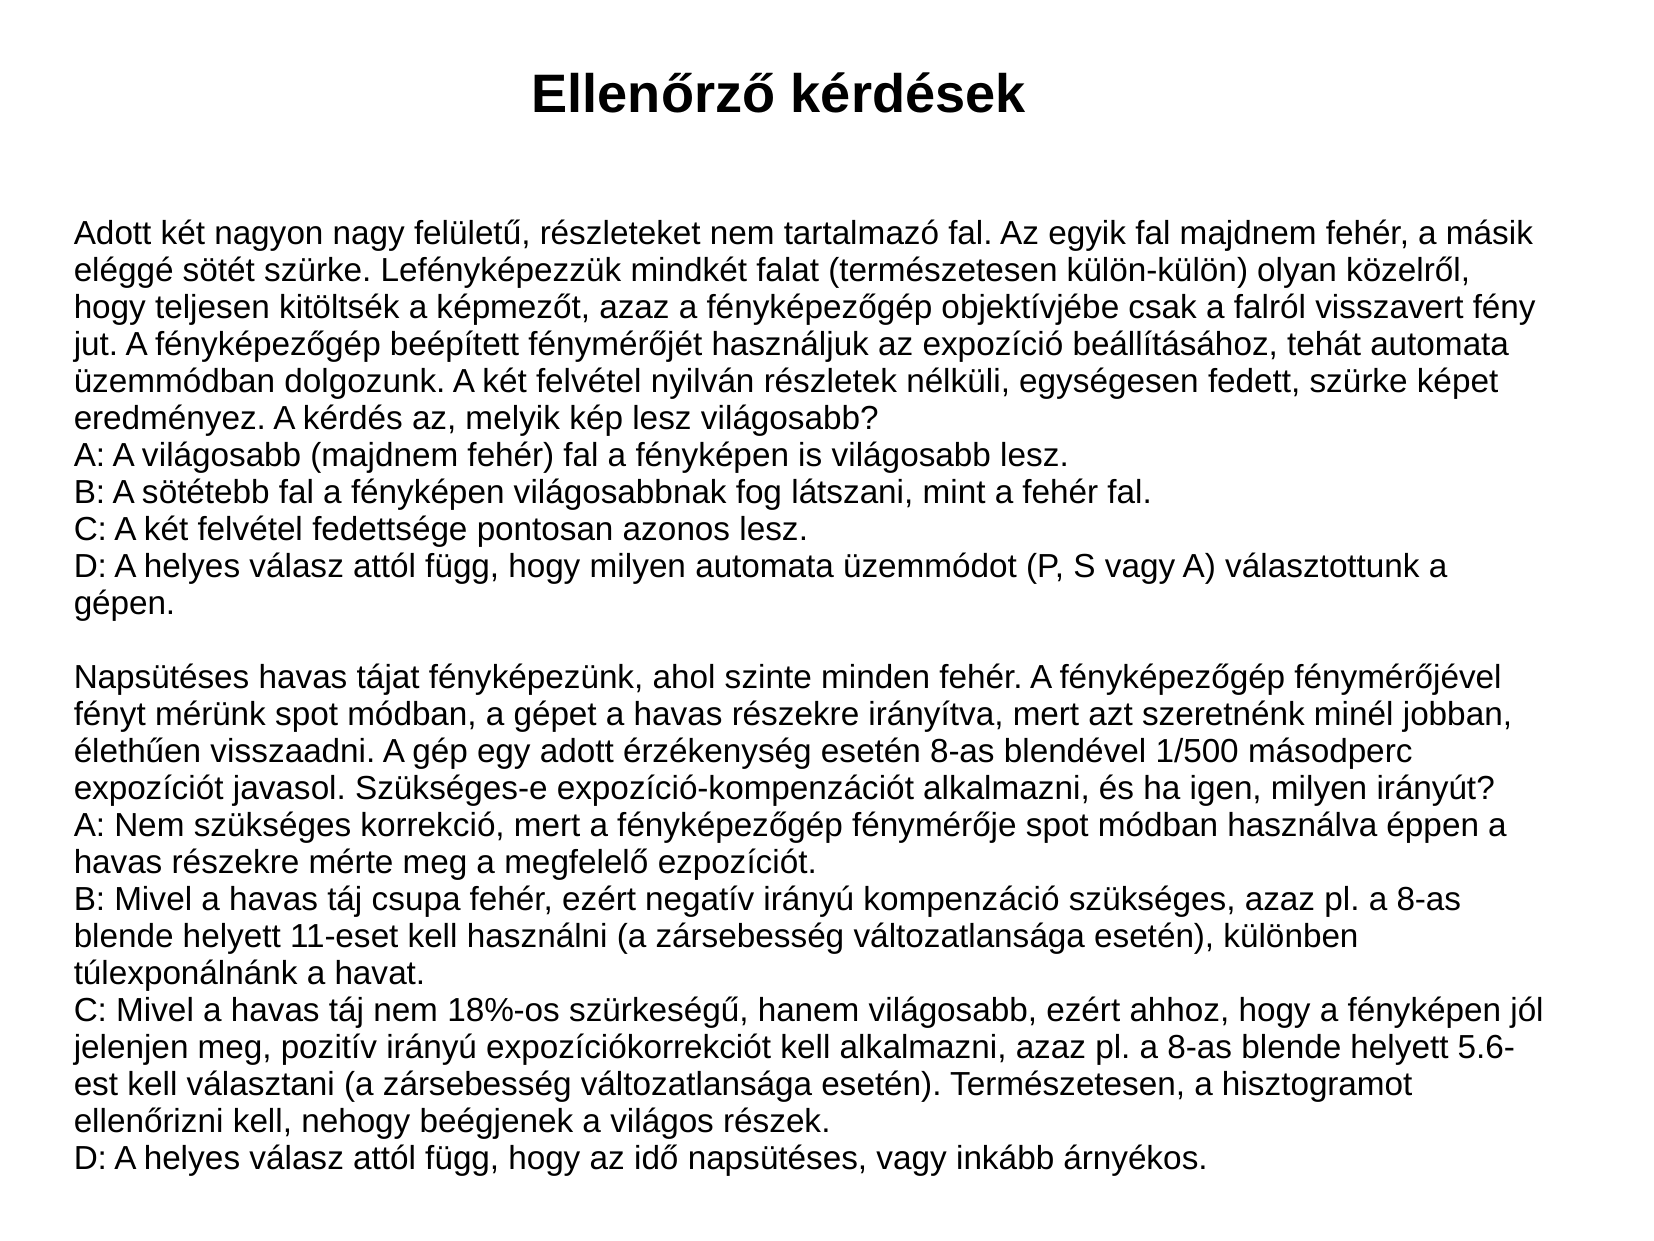

Ellenőrző kérdések
Adott két nagyon nagy felületű, részleteket nem tartalmazó fal. Az egyik fal majdnem fehér, a másik eléggé sötét szürke. Lefényképezzük mindkét falat (természetesen külön-külön) olyan közelről, hogy teljesen kitöltsék a képmezőt, azaz a fényképezőgép objektívjébe csak a falról visszavert fény jut. A fényképezőgép beépített fénymérőjét használjuk az expozíció beállításához, tehát automata üzemmódban dolgozunk. A két felvétel nyilván részletek nélküli, egységesen fedett, szürke képet eredményez. A kérdés az, melyik kép lesz világosabb?
A: A világosabb (majdnem fehér) fal a fényképen is világosabb lesz.
B: A sötétebb fal a fényképen világosabbnak fog látszani, mint a fehér fal.
C: A két felvétel fedettsége pontosan azonos lesz.
D: A helyes válasz attól függ, hogy milyen automata üzemmódot (P, S vagy A) választottunk a gépen.
Napsütéses havas tájat fényképezünk, ahol szinte minden fehér. A fényképezőgép fénymérőjével fényt mérünk spot módban, a gépet a havas részekre irányítva, mert azt szeretnénk minél jobban, élethűen visszaadni. A gép egy adott érzékenység esetén 8-as blendével 1/500 másodperc expozíciót javasol. Szükséges-e expozíció-kompenzációt alkalmazni, és ha igen, milyen irányút?
A: Nem szükséges korrekció, mert a fényképezőgép fénymérője spot módban használva éppen a havas részekre mérte meg a megfelelő ezpozíciót.
B: Mivel a havas táj csupa fehér, ezért negatív irányú kompenzáció szükséges, azaz pl. a 8-as blende helyett 11-eset kell használni (a zársebesség változatlansága esetén), különben túlexponálnánk a havat.
C: Mivel a havas táj nem 18%-os szürkeségű, hanem világosabb, ezért ahhoz, hogy a fényképen jól jelenjen meg, pozitív irányú expozíciókorrekciót kell alkalmazni, azaz pl. a 8-as blende helyett 5.6-est kell választani (a zársebesség változatlansága esetén). Természetesen, a hisztogramot ellenőrizni kell, nehogy beégjenek a világos részek.
D: A helyes válasz attól függ, hogy az idő napsütéses, vagy inkább árnyékos.